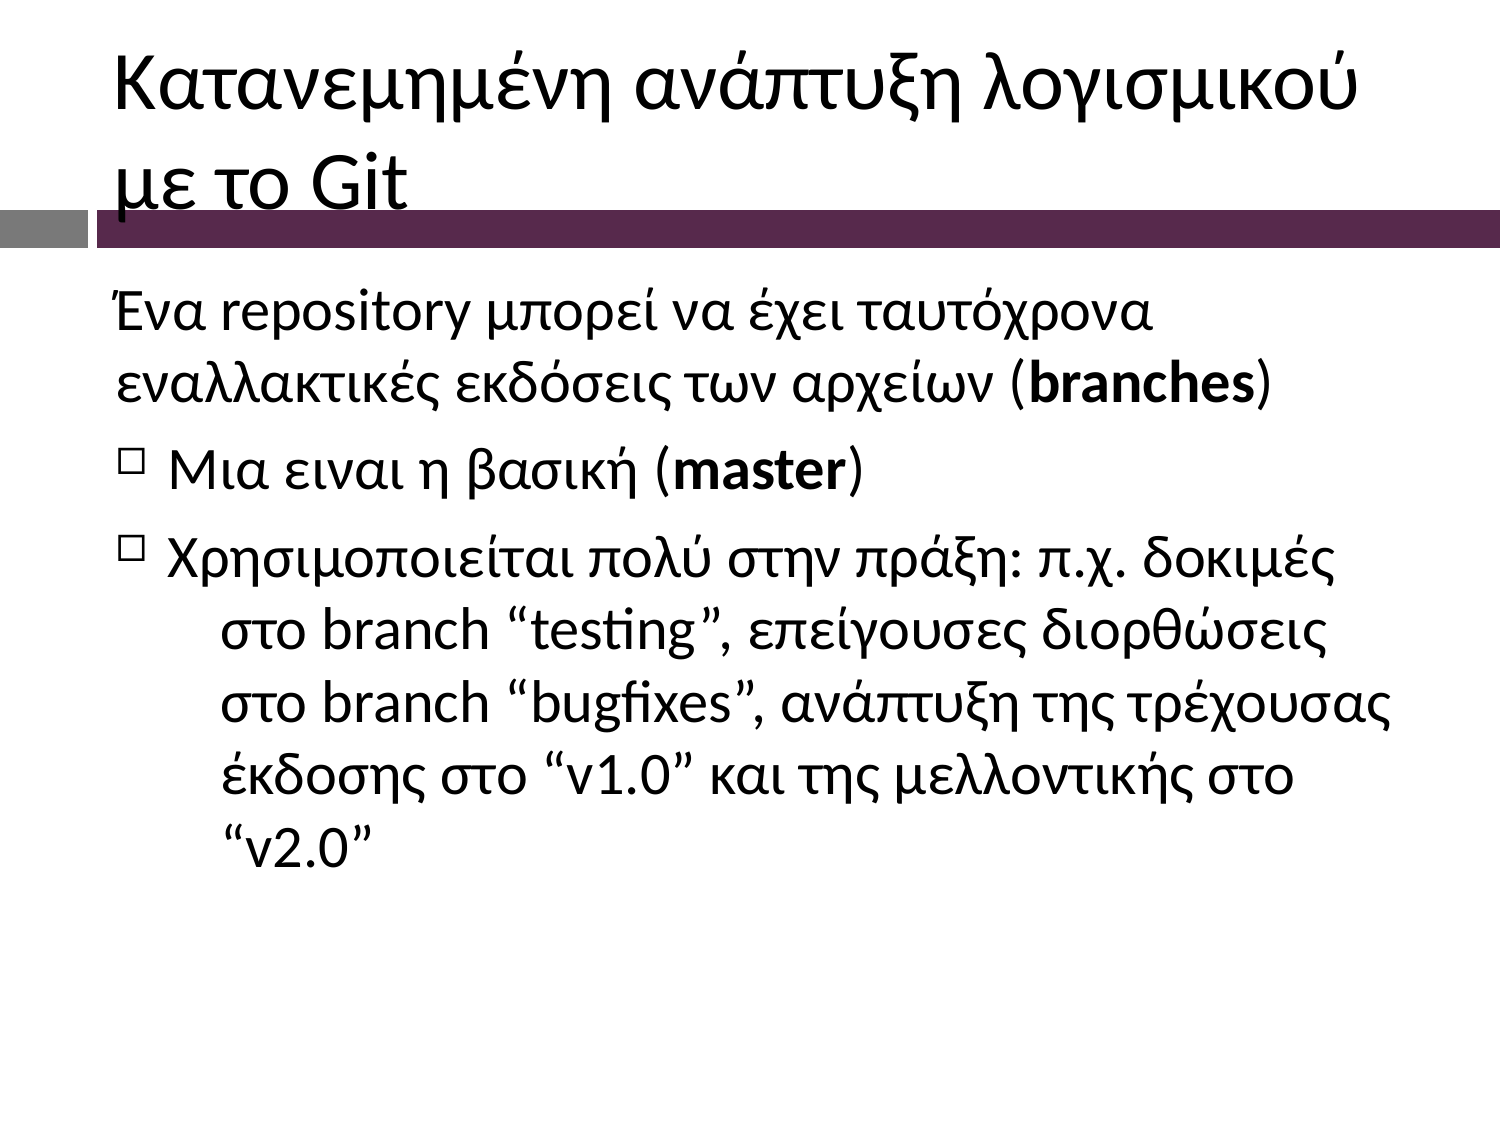

# Κατανεμημένη ανάπτυξη λογισμικού με το Git
Ένα repository μπορεί να έχει ταυτόχρονα εναλλακτικές εκδόσεις των αρχείων (branches)
Μια ειναι η βασική (master)
Χρησιμοποιείται πολύ στην πράξη: π.χ. δοκιμές στο branch “testing”, επείγουσες διορθώσεις στο branch “bugfixes”, ανάπτυξη της τρέχουσας έκδοσης στο “v1.0” και της μελλοντικής στο “v2.0”